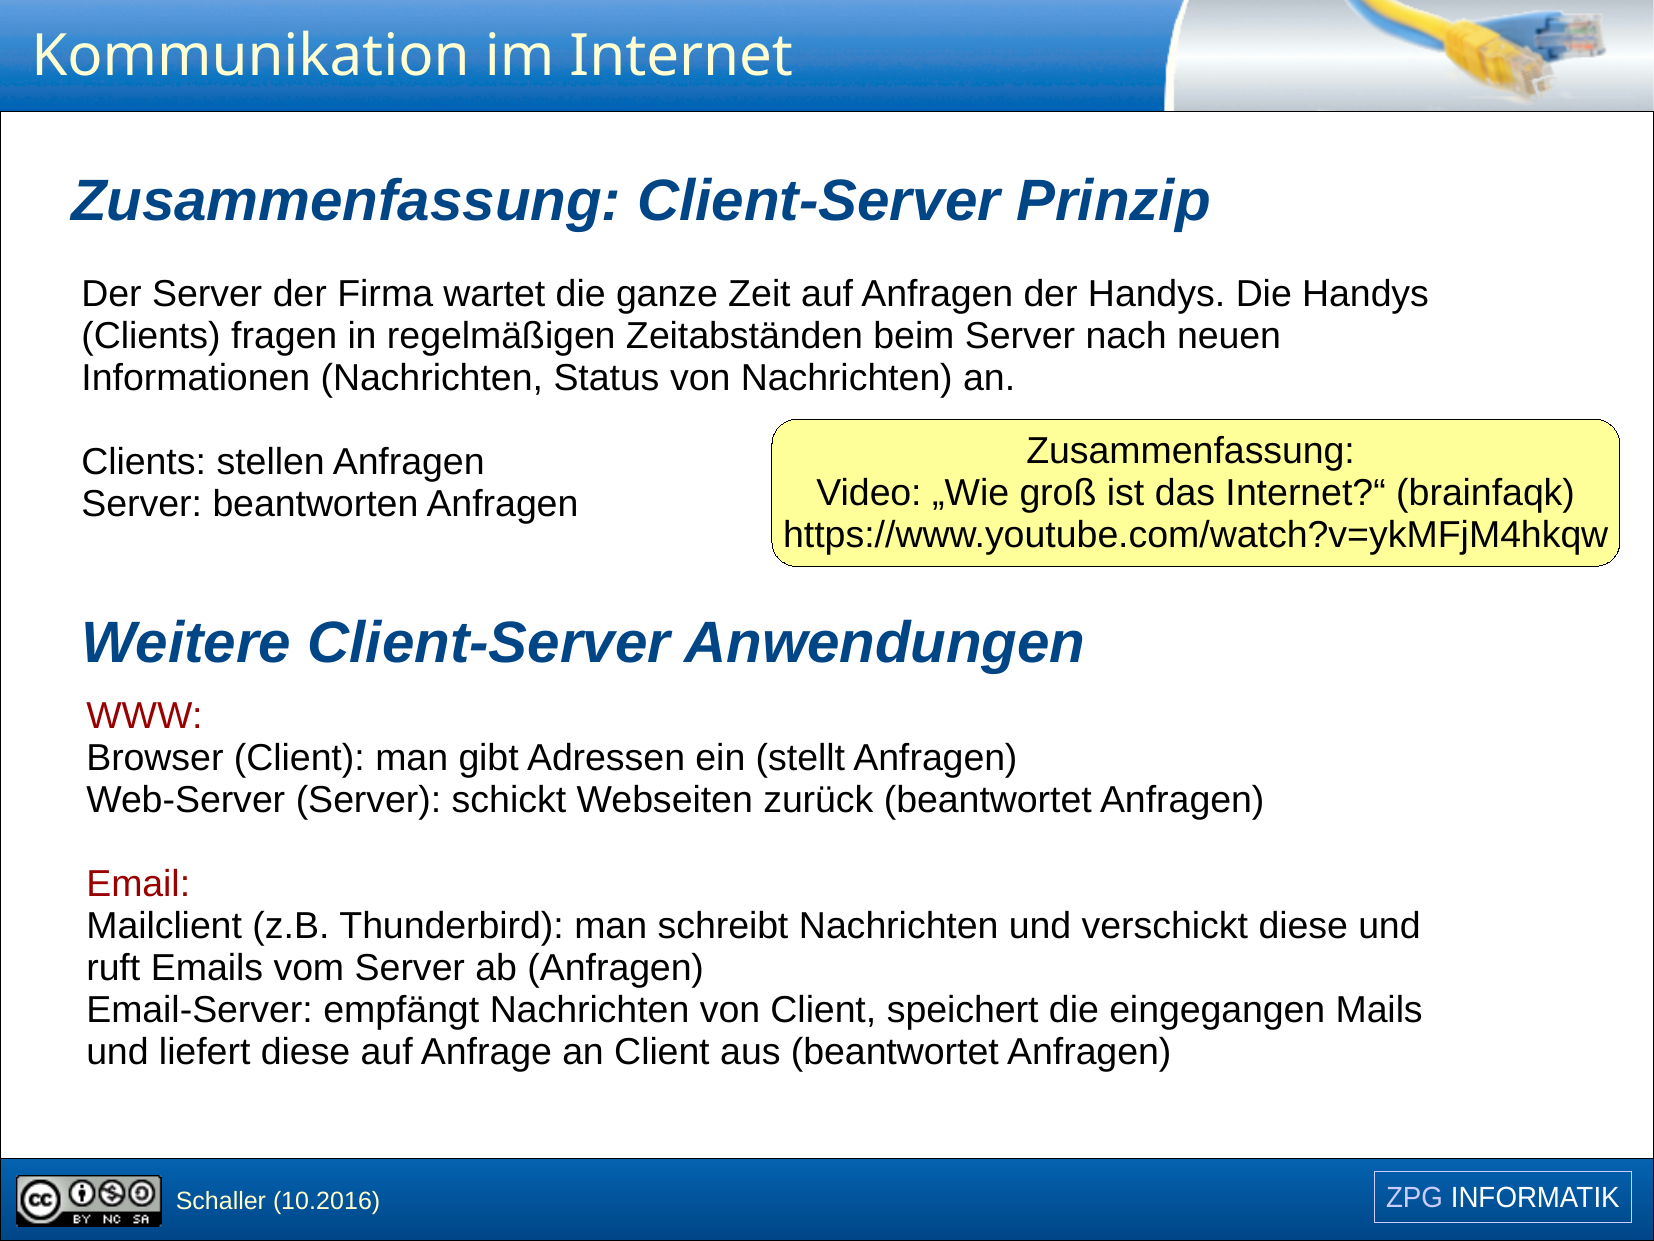

# Kommunikation im Internet
Zusammenfassung: Client-Server Prinzip
Der Server der Firma wartet die ganze Zeit auf Anfragen der Handys. Die Handys (Clients) fragen in regelmäßigen Zeitabständen beim Server nach neuen Informationen (Nachrichten, Status von Nachrichten) an.
Clients: stellen Anfragen
Server: beantworten Anfragen
Zusammenfassung:
Video: „Wie groß ist das Internet?“ (brainfaqk)
https://www.youtube.com/watch?v=ykMFjM4hkqw
Weitere Client-Server Anwendungen
WWW:
Browser (Client): man gibt Adressen ein (stellt Anfragen)
Web-Server (Server): schickt Webseiten zurück (beantwortet Anfragen)
Email:
Mailclient (z.B. Thunderbird): man schreibt Nachrichten und verschickt diese und ruft Emails vom Server ab (Anfragen)
Email-Server: empfängt Nachrichten von Client, speichert die eingegangen Mails und liefert diese auf Anfrage an Client aus (beantwortet Anfragen)
9
23.04.2009